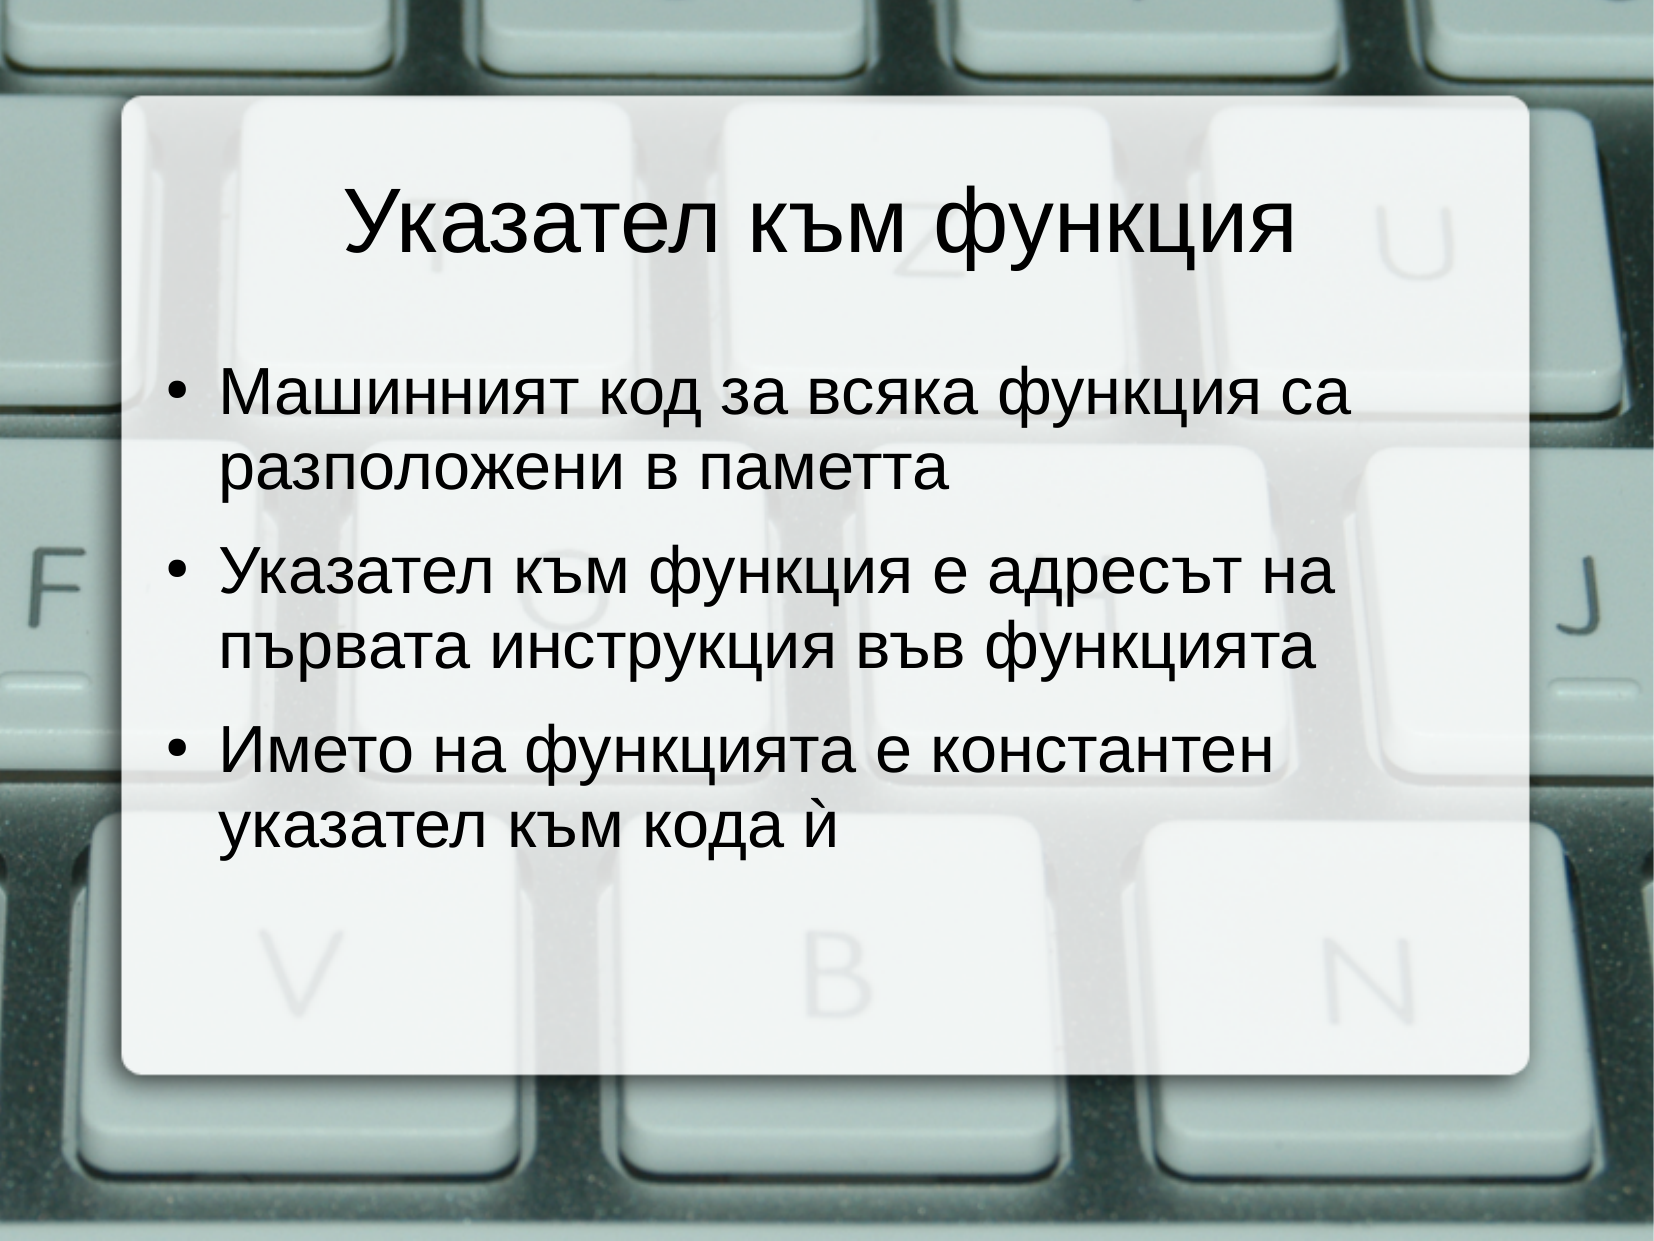

# Указател към функция
Машинният код за всяка функция са разположени в паметта
Указател към функция е адресът на първата инструкция във функцията
Името на функцията е константен указател към кода ѝ